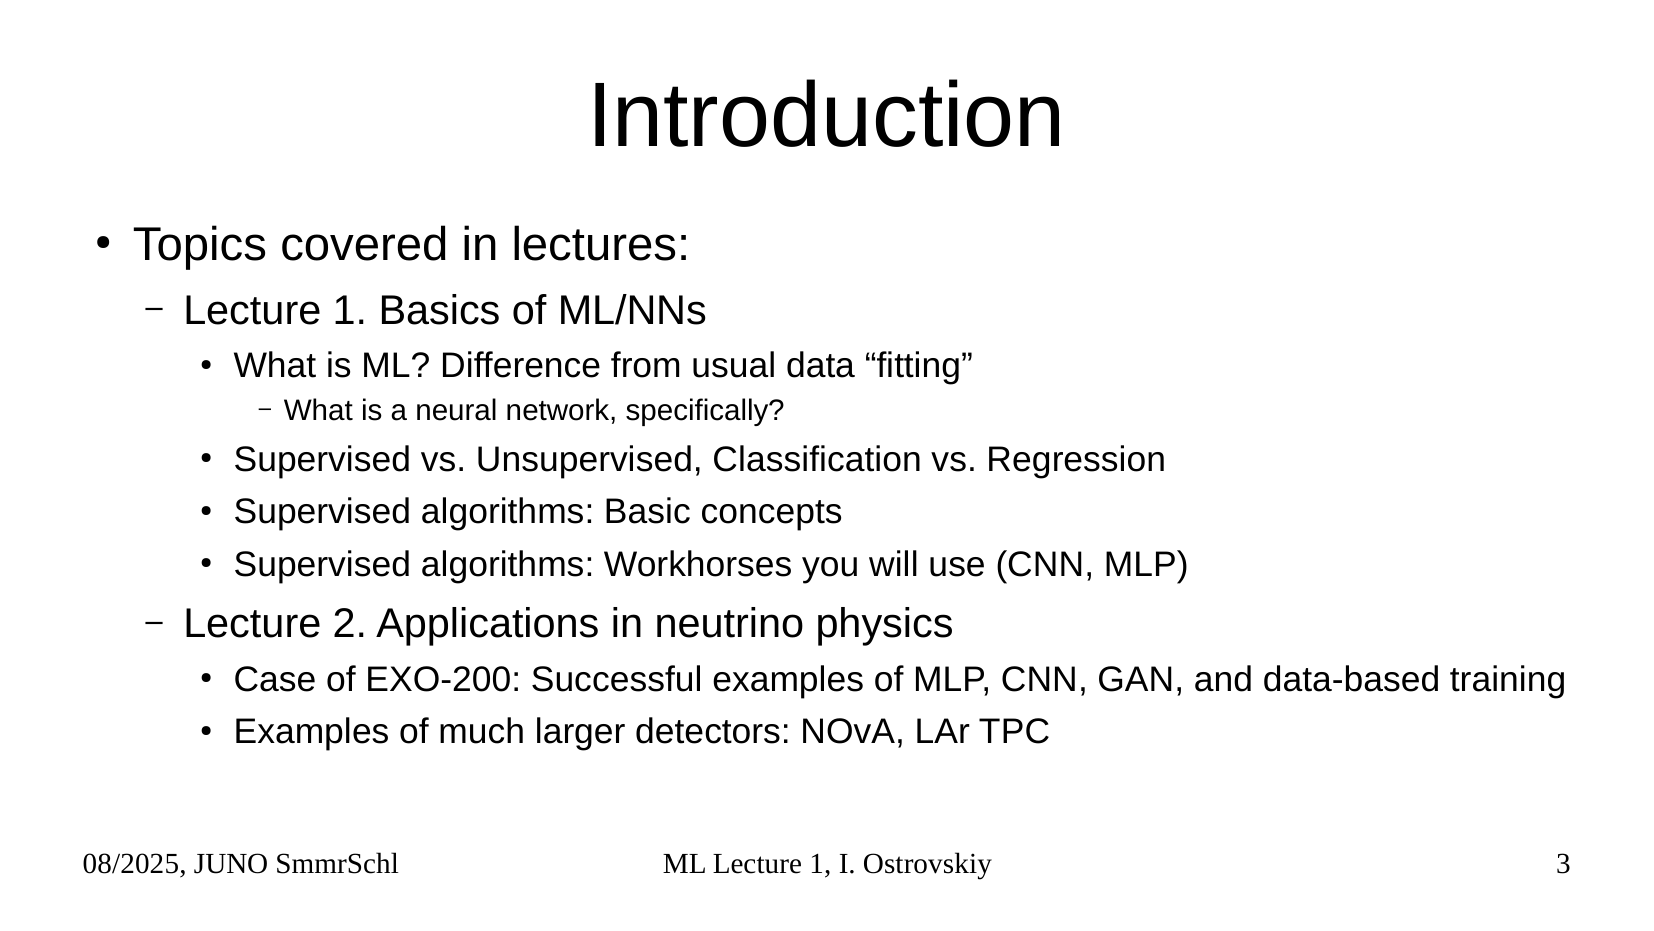

# Introduction
Topics covered in lectures:
Lecture 1. Basics of ML/NNs
What is ML? Difference from usual data “fitting”
What is a neural network, specifically?
Supervised vs. Unsupervised, Classification vs. Regression
Supervised algorithms: Basic concepts
Supervised algorithms: Workhorses you will use (CNN, MLP)
Lecture 2. Applications in neutrino physics
Case of EXO-200: Successful examples of MLP, CNN, GAN, and data-based training
Examples of much larger detectors: NOvA, LAr TPC
08/2025, JUNO SmmrSchl
ML Lecture 1, I. Ostrovskiy
3